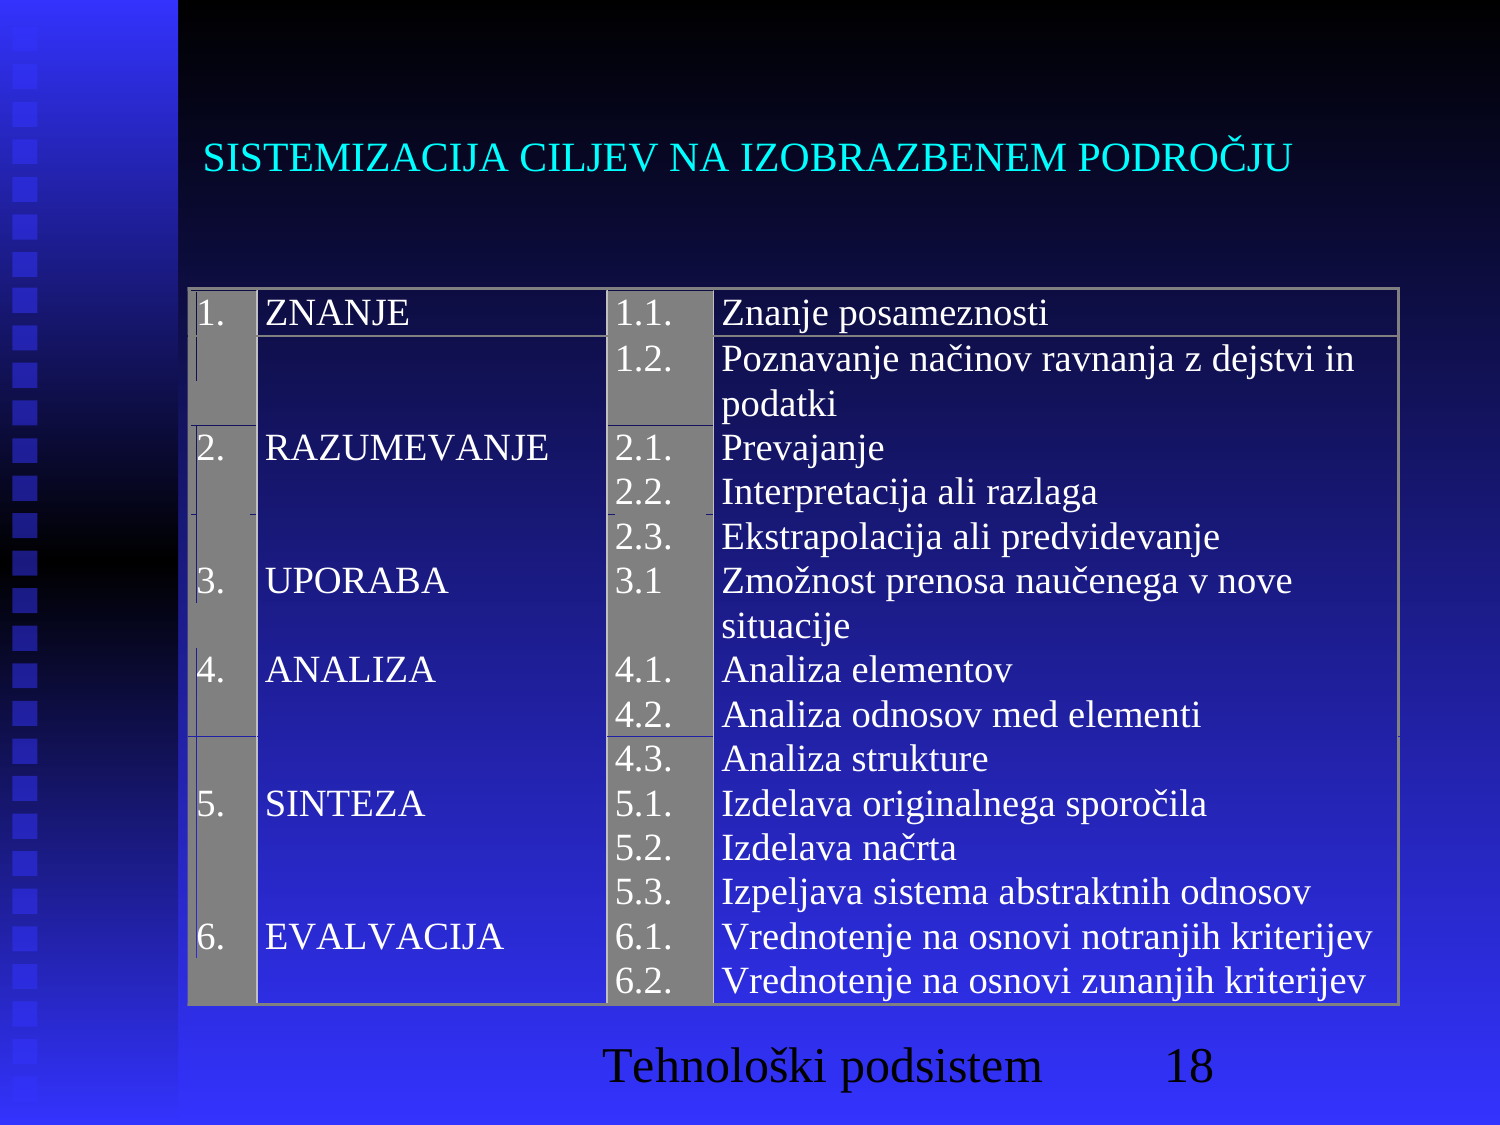

# SISTEMIZACIJA CILJEV NA IZOBRAZBENEM PODROČJU
Tehnološki podsistem
18